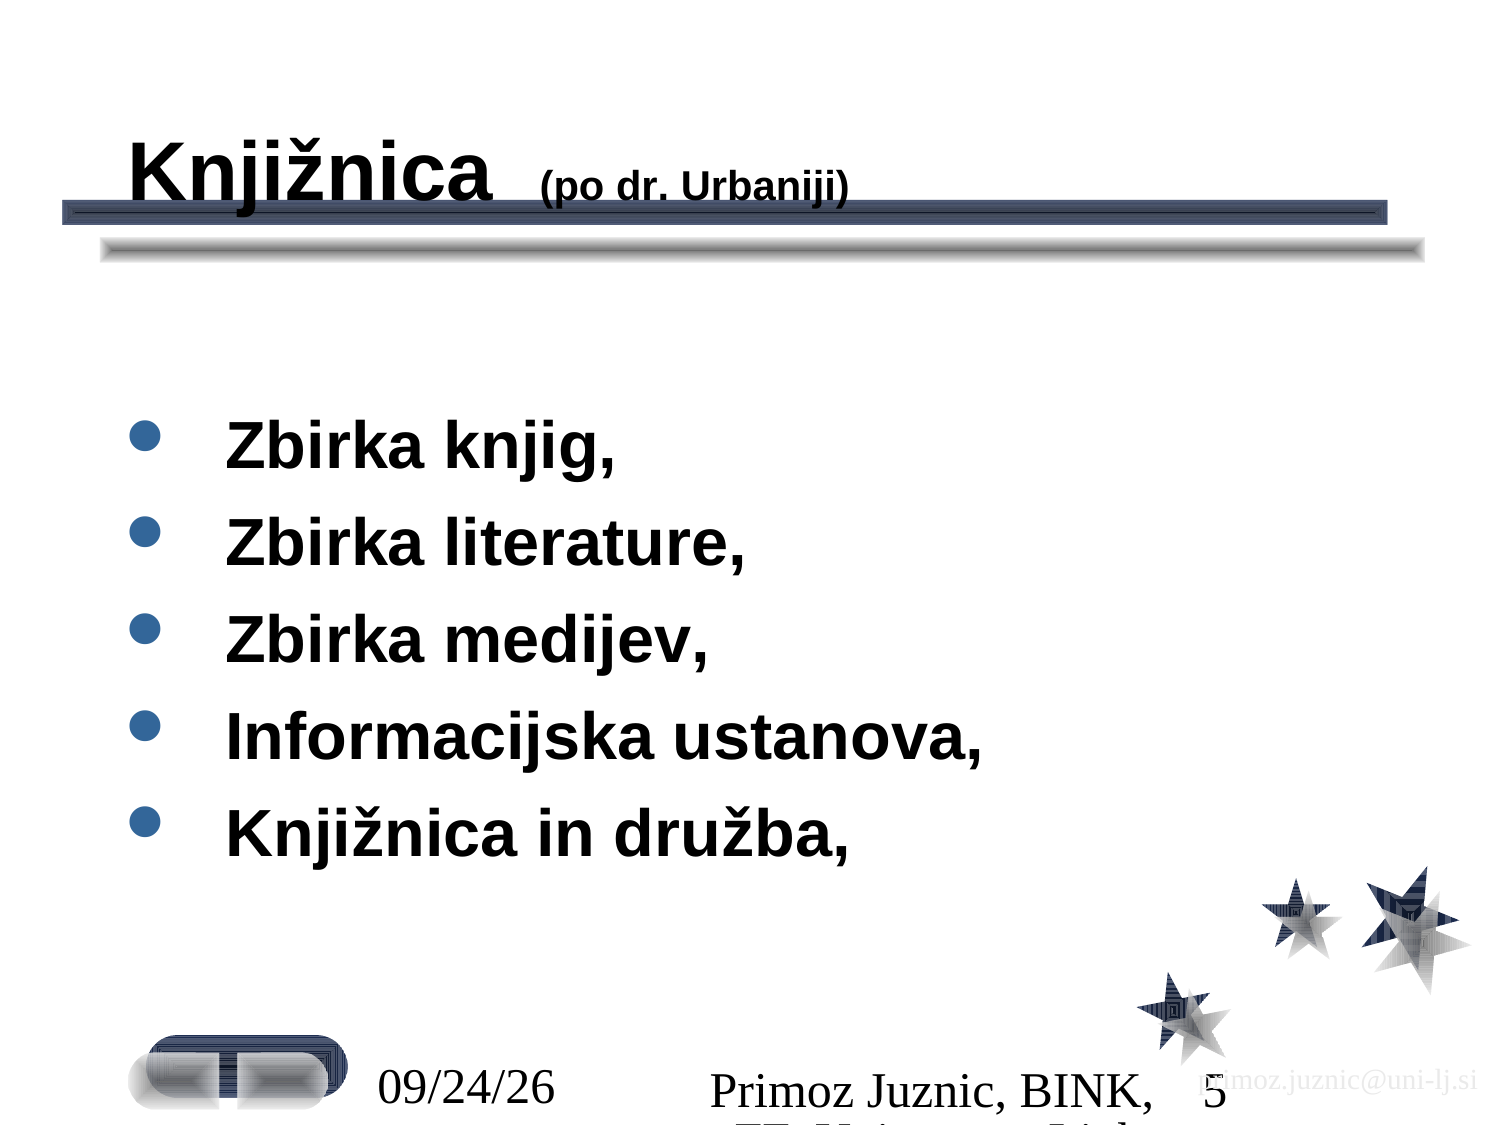

# Knjižnica (po dr. Urbaniji)
Zbirka knjig,
Zbirka literature,
Zbirka medijev,
Informacijska ustanova,
Knjižnica in družba,
Primoz Juznic, BINK, FF, Univerza v Ljubljani
5